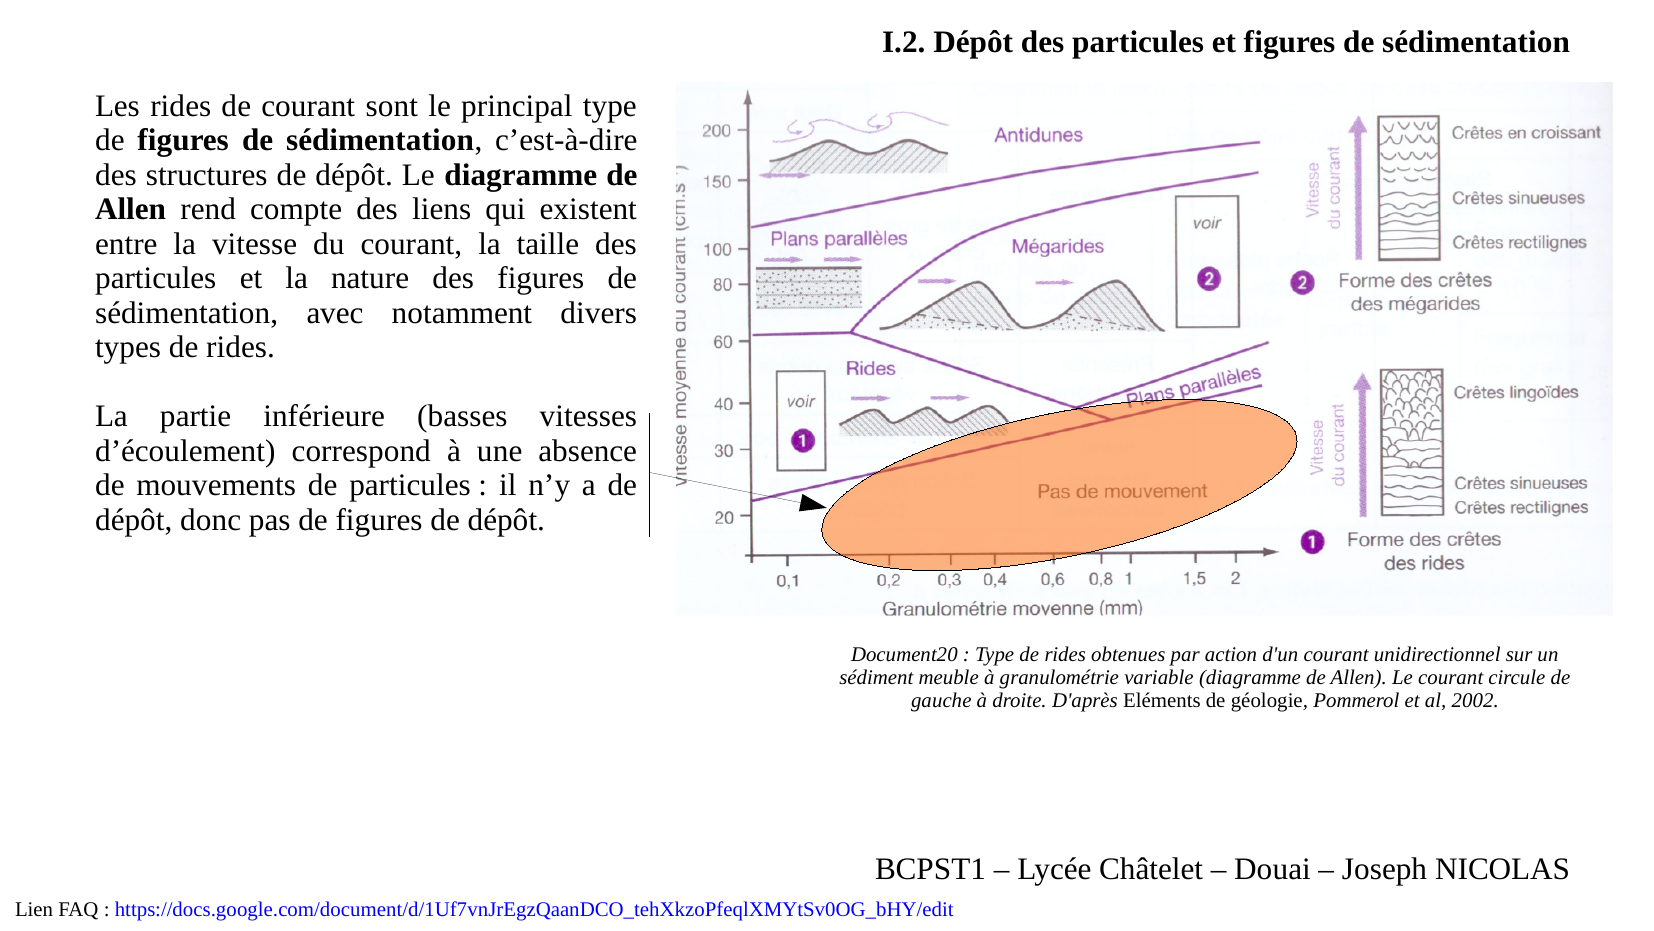

I.2. Dépôt des particules et figures de sédimentation
Les rides de courant sont le principal type de figures de sédimentation, c’est-à-dire des structures de dépôt. Le diagramme de Allen rend compte des liens qui existent entre la vitesse du courant, la taille des particules et la nature des figures de sédimentation, avec notamment divers types de rides.
La partie inférieure (basses vitesses d’écoulement) correspond à une absence de mouvements de particules : il n’y a de dépôt, donc pas de figures de dépôt.
Document20 : Type de rides obtenues par action d'un courant unidirectionnel sur un sédiment meuble à granulométrie variable (diagramme de Allen). Le courant circule de gauche à droite. D'après Eléments de géologie, Pommerol et al, 2002.
BCPST1 – Lycée Châtelet – Douai – Joseph NICOLAS
Lien FAQ : https://docs.google.com/document/d/1Uf7vnJrEgzQaanDCO_tehXkzoPfeqlXMYtSv0OG_bHY/edit